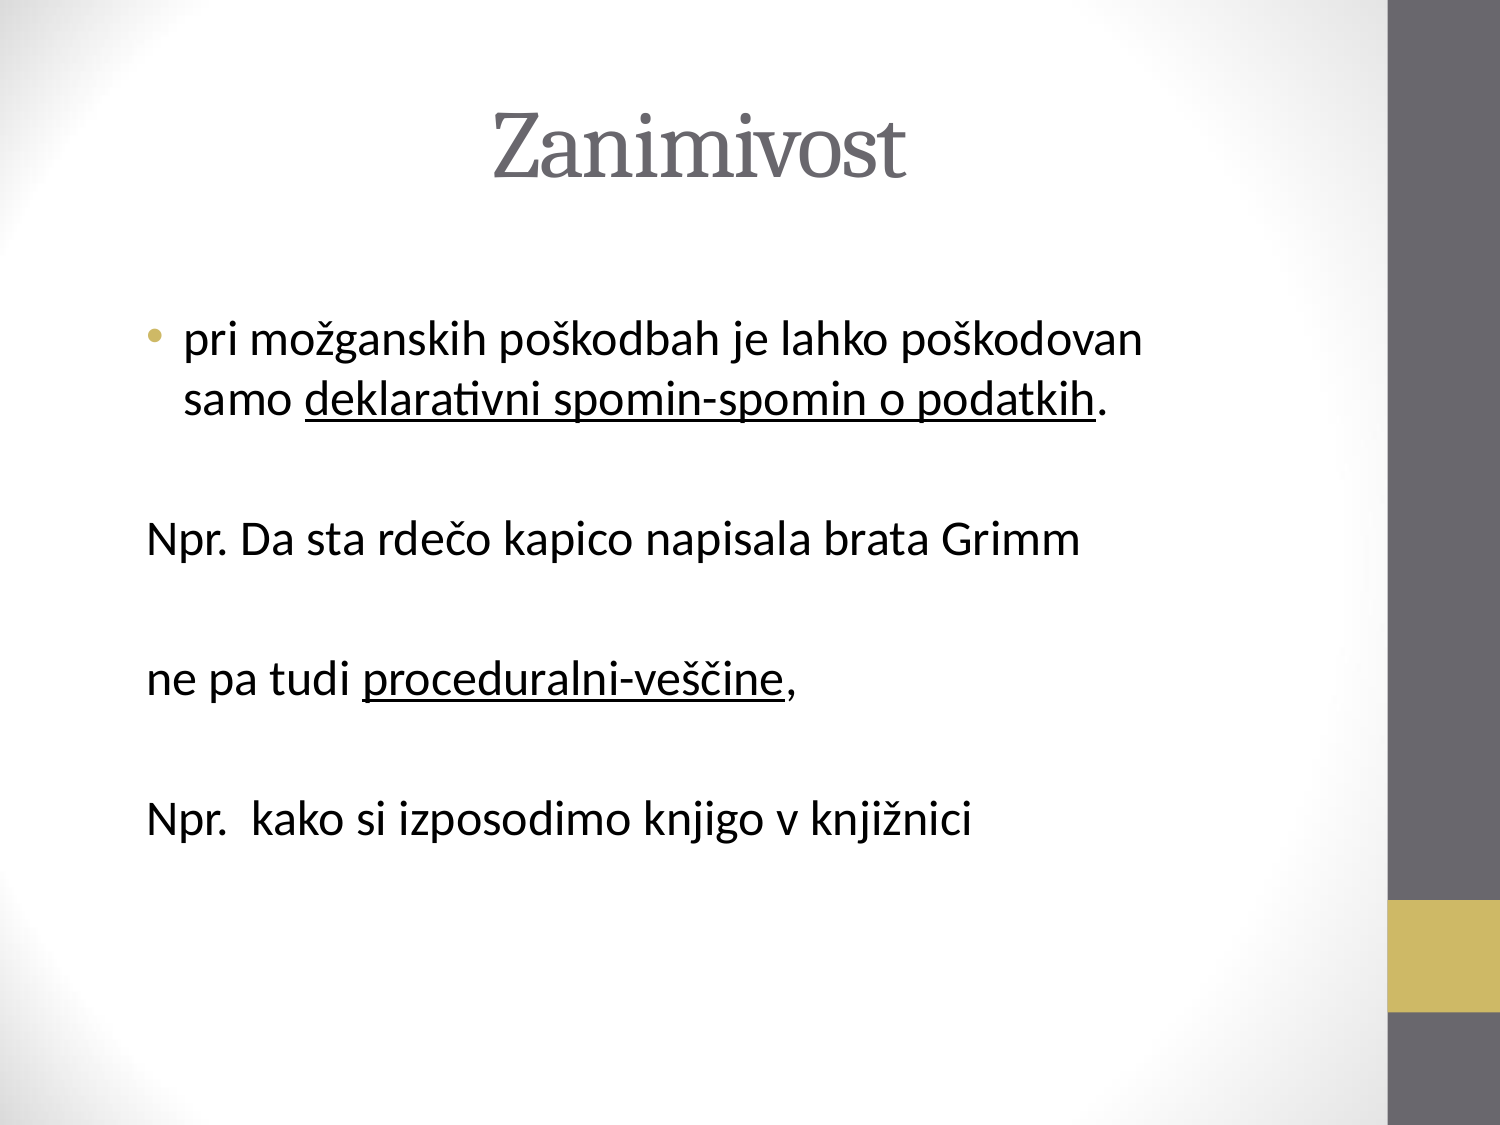

# Zanimivost
pri možganskih poškodbah je lahko poškodovan samo deklarativni spomin-spomin o podatkih.
Npr. Da sta rdečo kapico napisala brata Grimm
ne pa tudi proceduralni-veščine,
Npr. kako si izposodimo knjigo v knjižnici